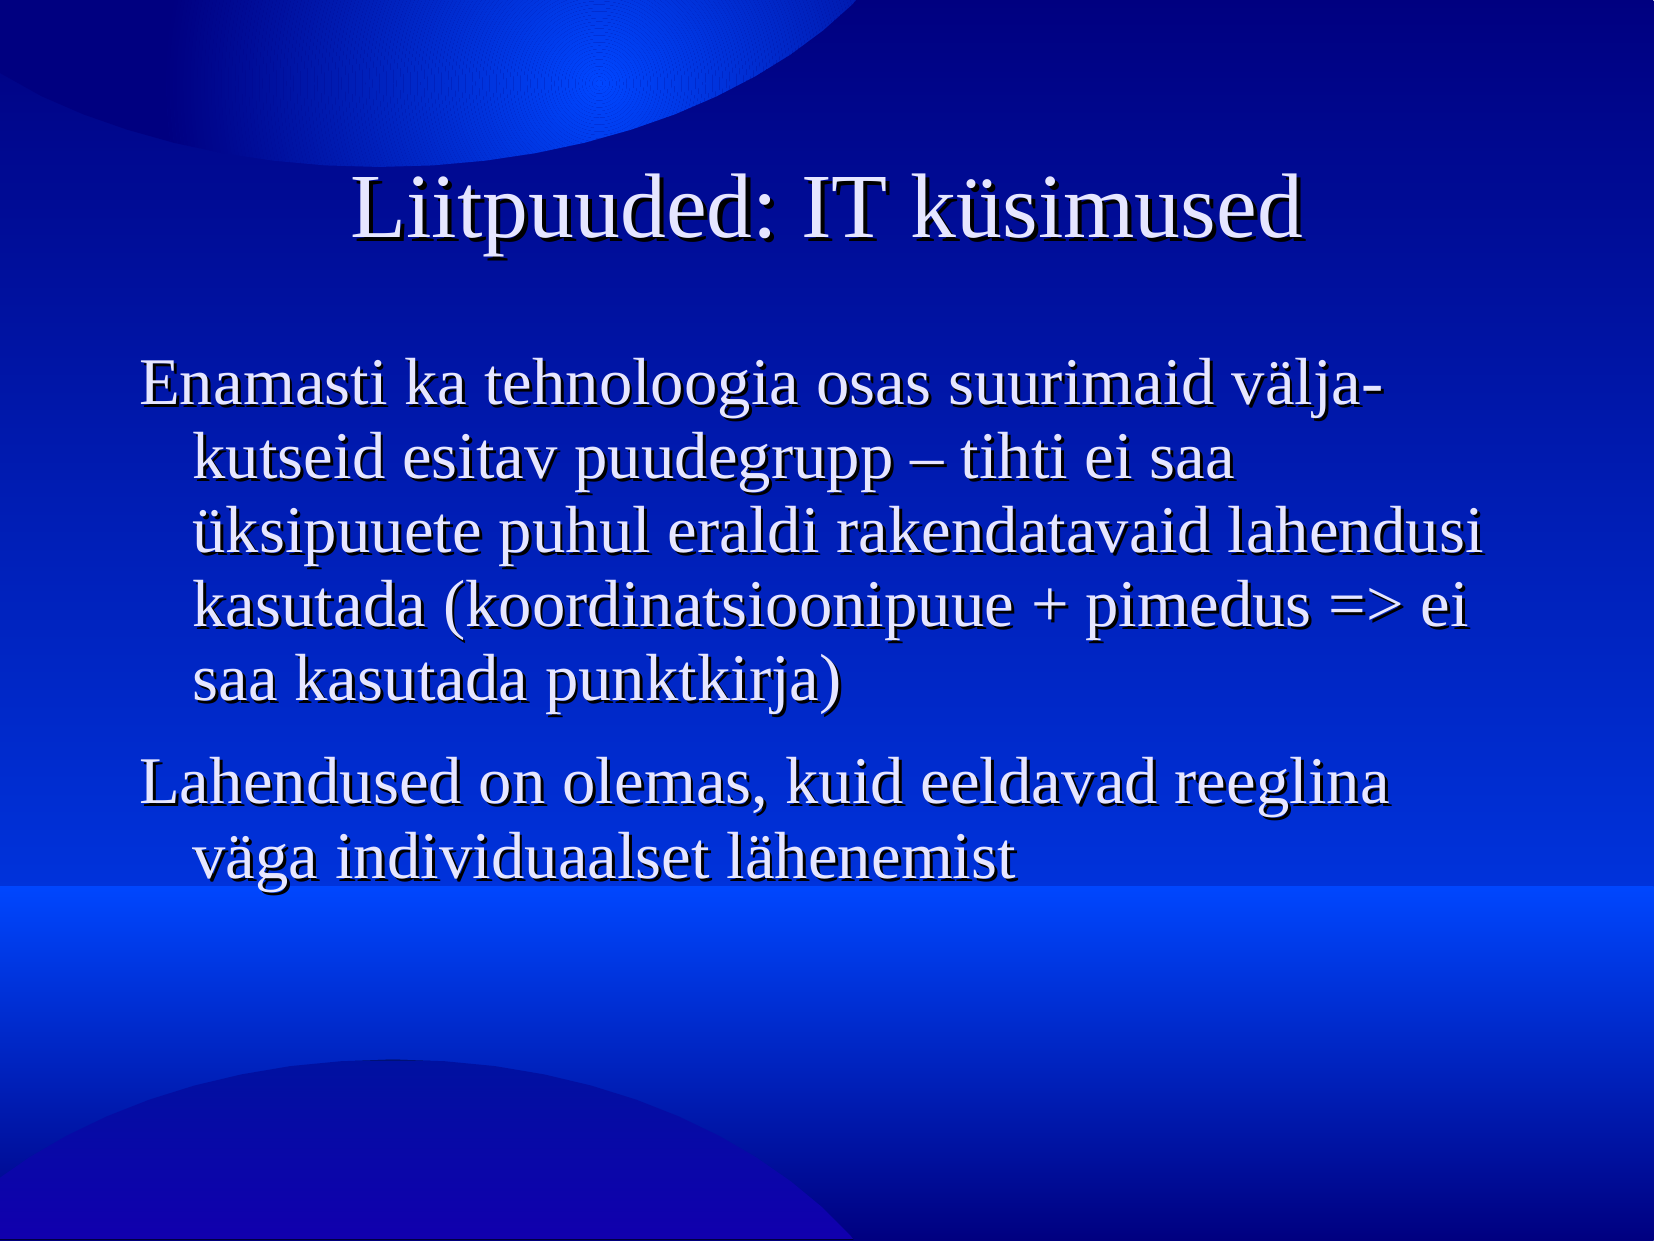

# Liitpuuded: IT küsimused
Enamasti ka tehnoloogia osas suurimaid välja-kutseid esitav puudegrupp – tihti ei saa üksipuuete puhul eraldi rakendatavaid lahendusi kasutada (koordinatsioonipuue + pimedus => ei saa kasutada punktkirja)
Lahendused on olemas, kuid eeldavad reeglina väga individuaalset lähenemist